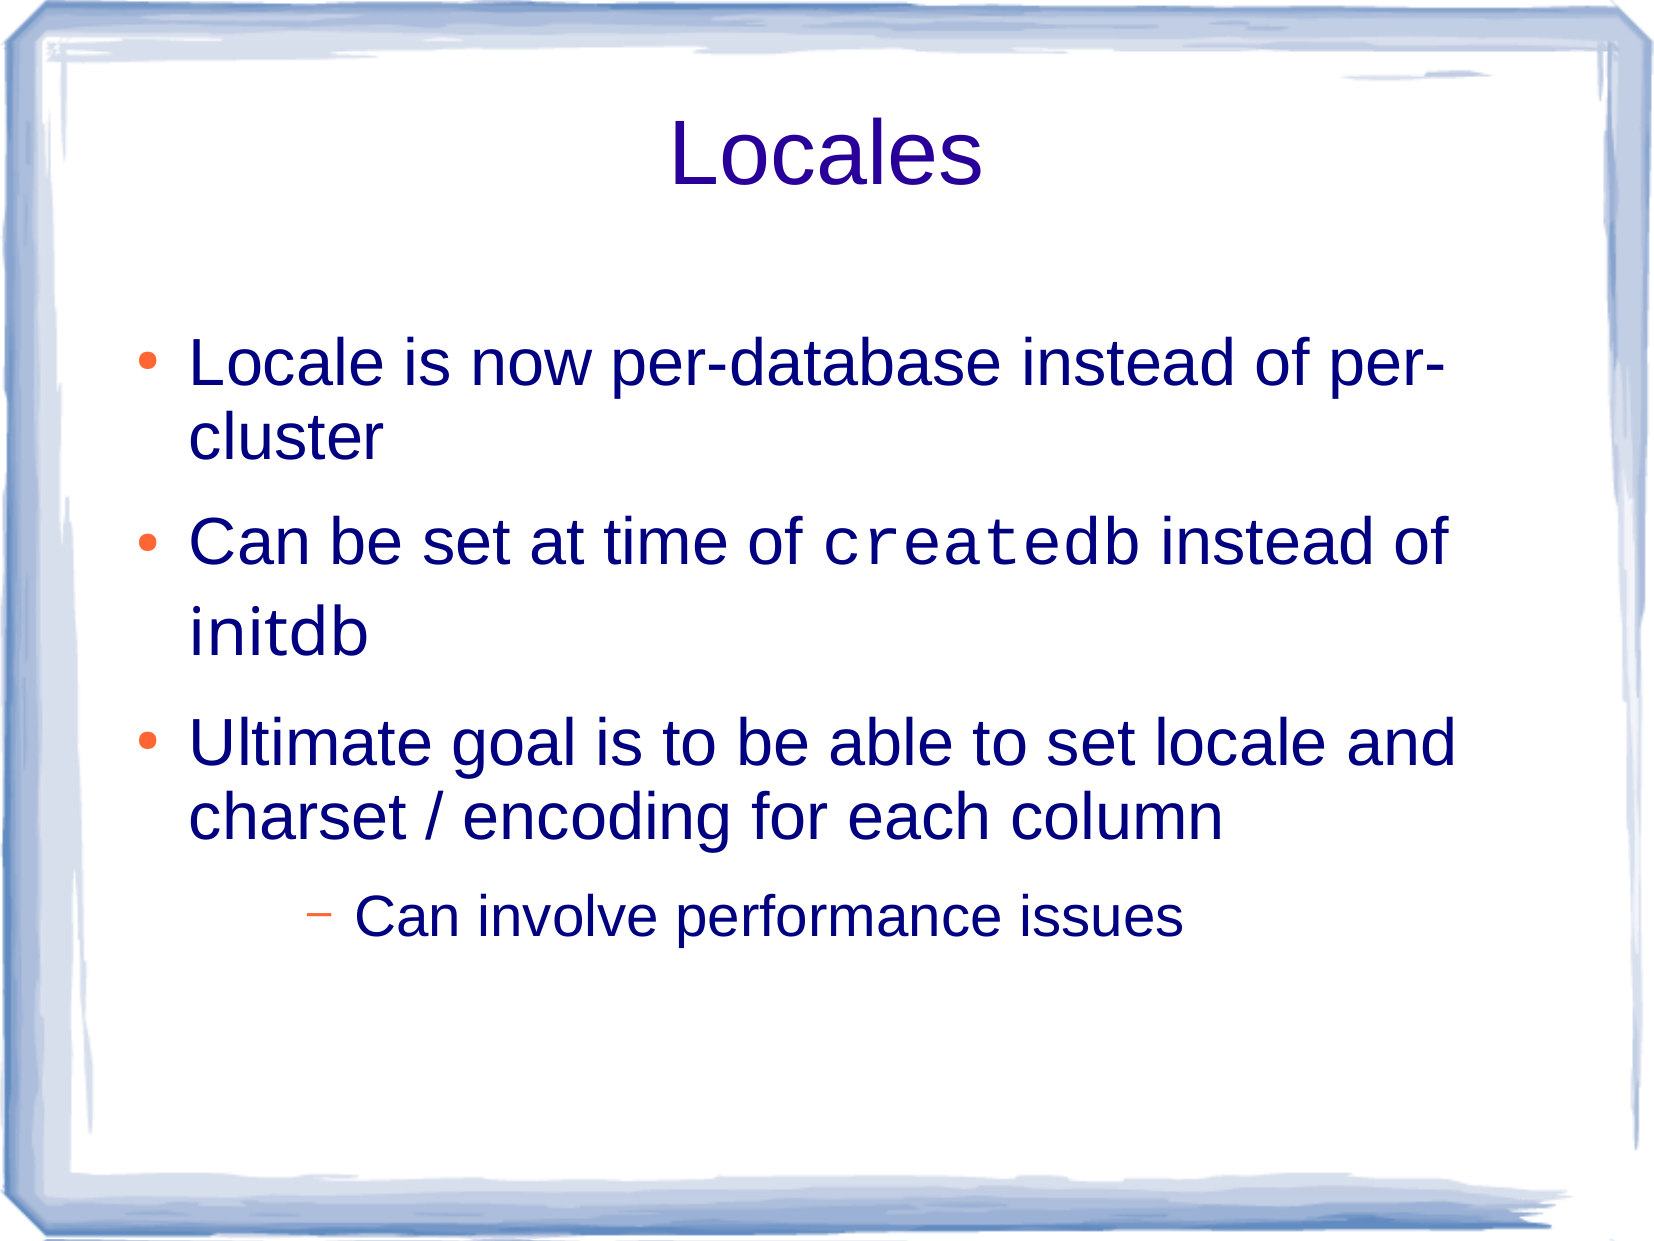

# Locales
Locale is now per-database instead of per-cluster
Can be set at time of createdb instead of initdb
Ultimate goal is to be able to set locale and charset / encoding for each column
Can involve performance issues